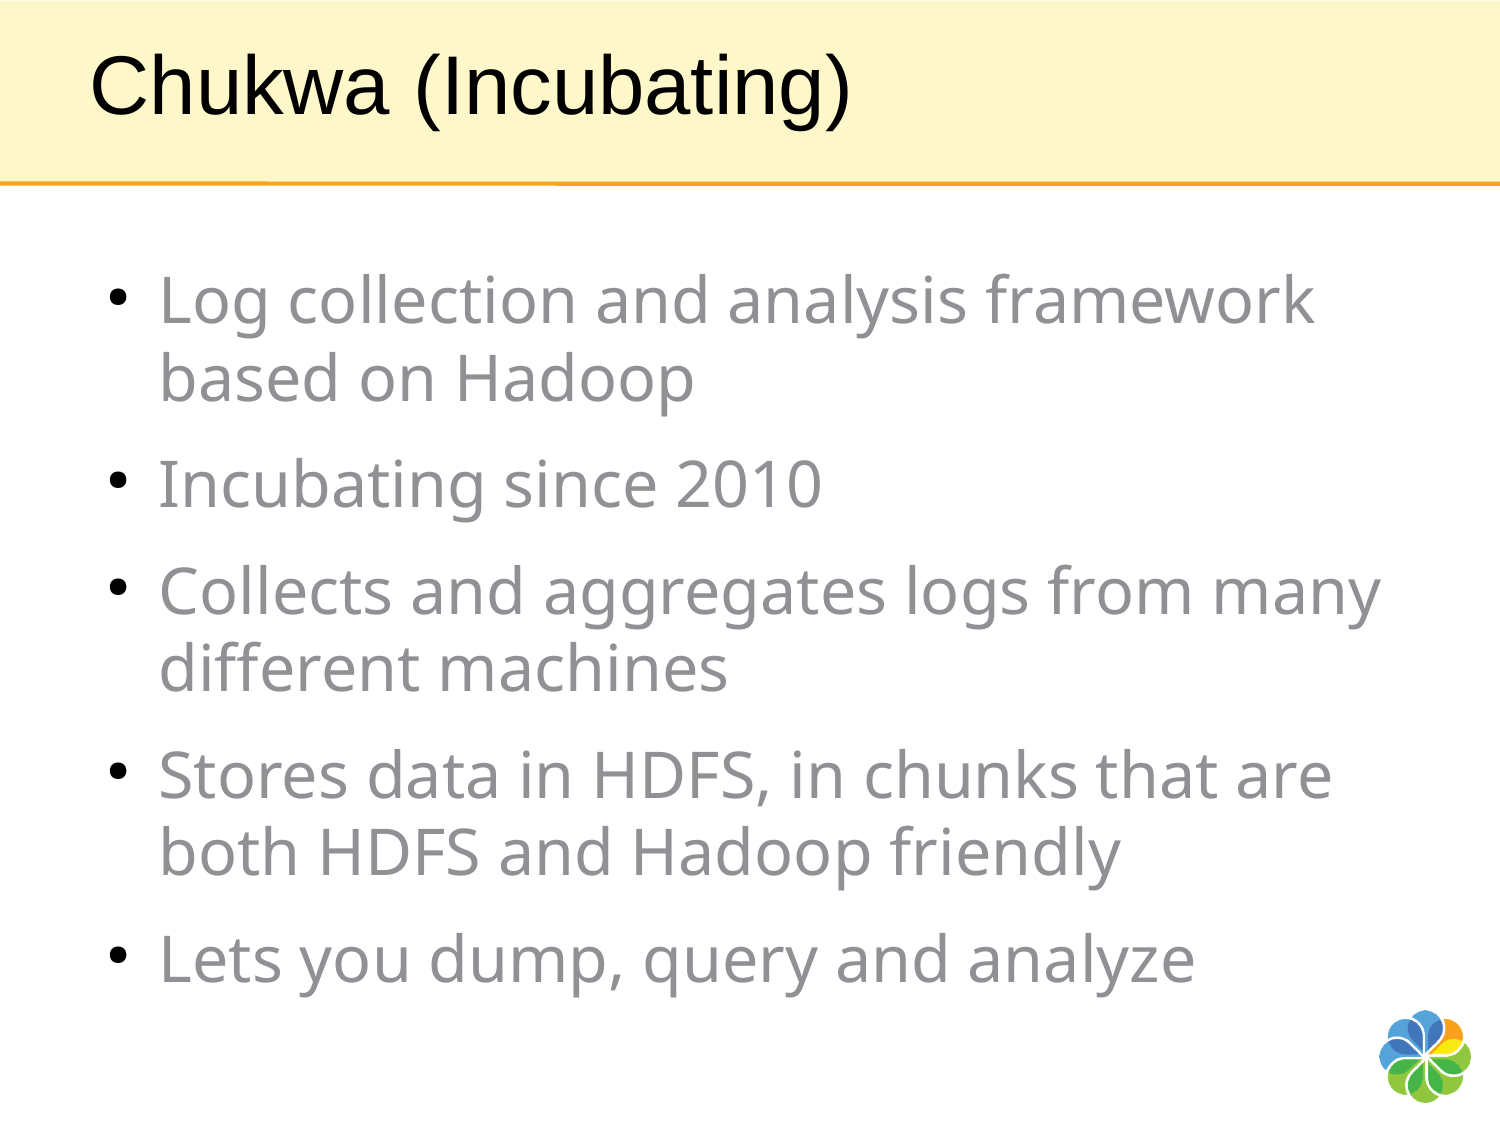

# Chukwa (Incubating)
Log collection and analysis framework based on Hadoop
Incubating since 2010
Collects and aggregates logs from many different machines
Stores data in HDFS, in chunks that are both HDFS and Hadoop friendly
Lets you dump, query and analyze